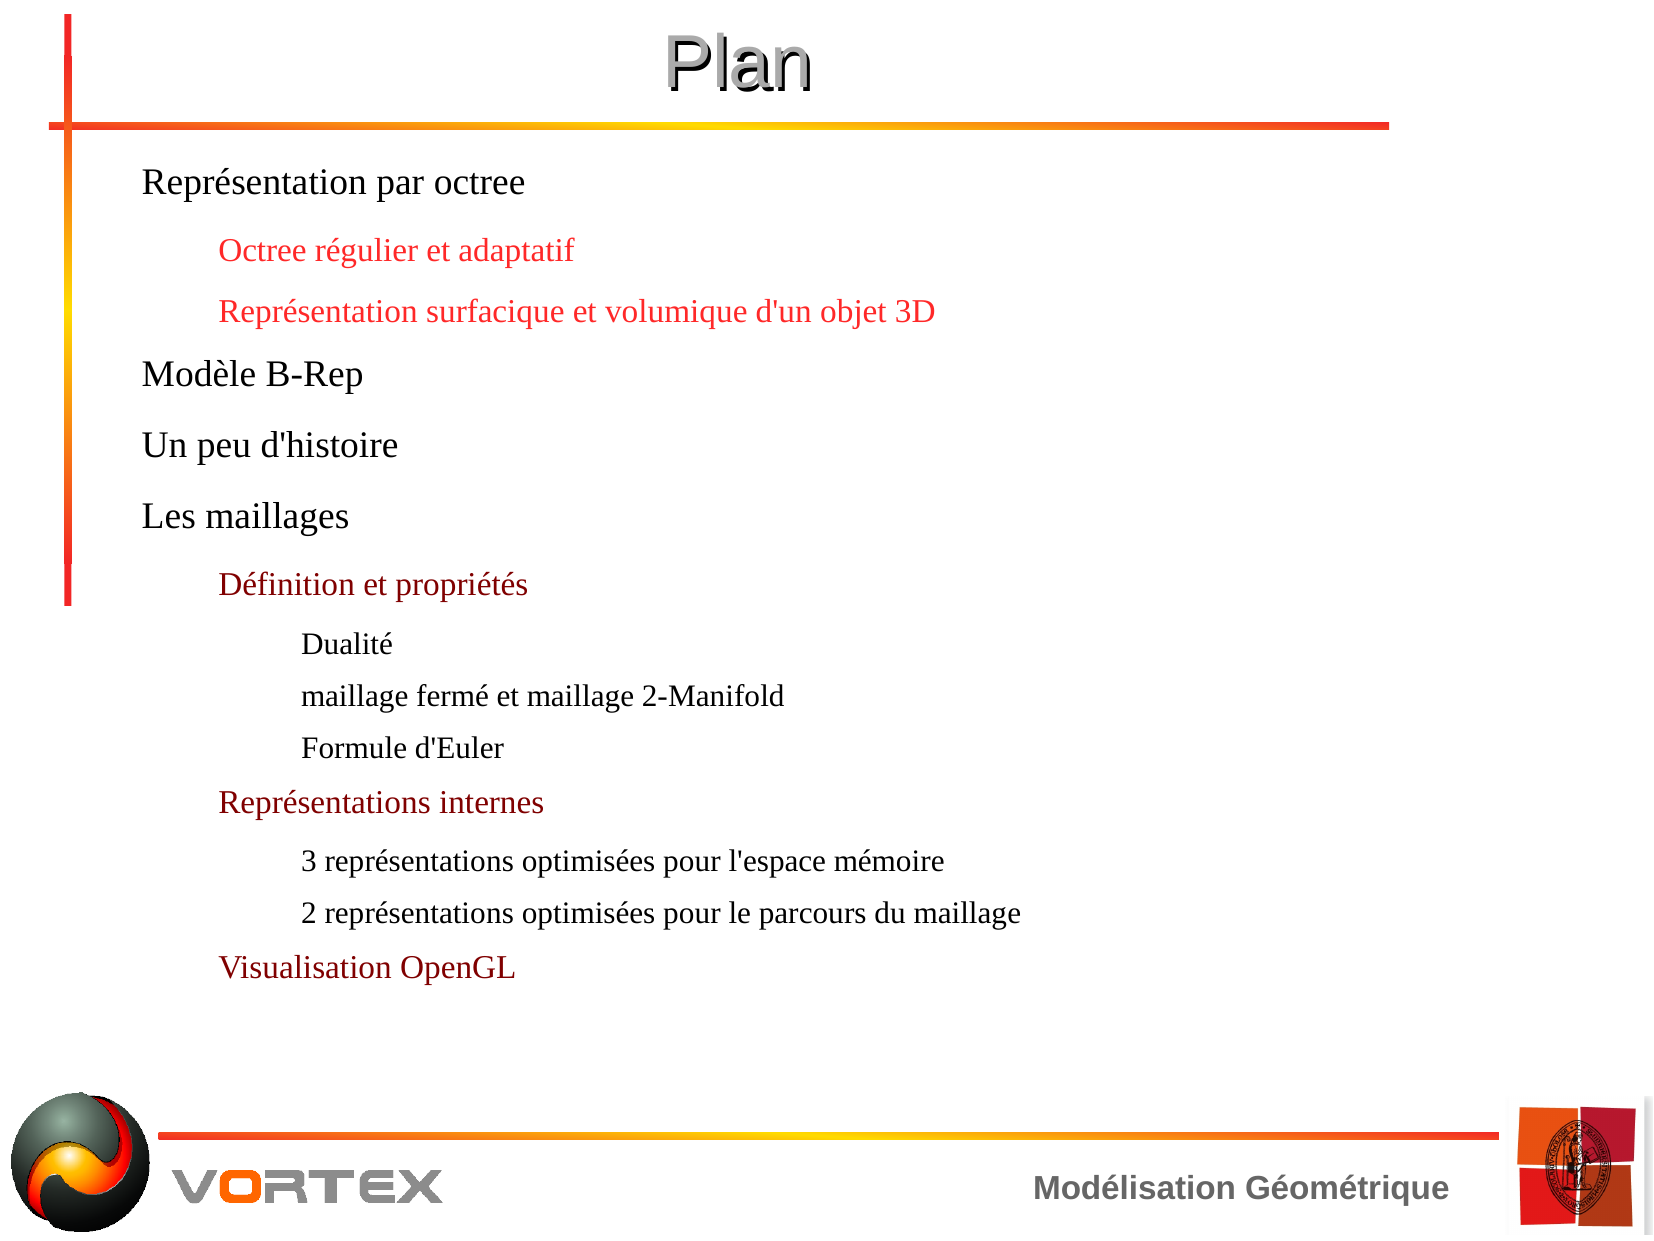

# Plan
Représentation par octree
Octree régulier et adaptatif
Représentation surfacique et volumique d'un objet 3D
Modèle B-Rep
Un peu d'histoire
Les maillages
Définition et propriétés
Dualité
maillage fermé et maillage 2-Manifold
Formule d'Euler
Représentations internes
3 représentations optimisées pour l'espace mémoire
2 représentations optimisées pour le parcours du maillage
Visualisation OpenGL